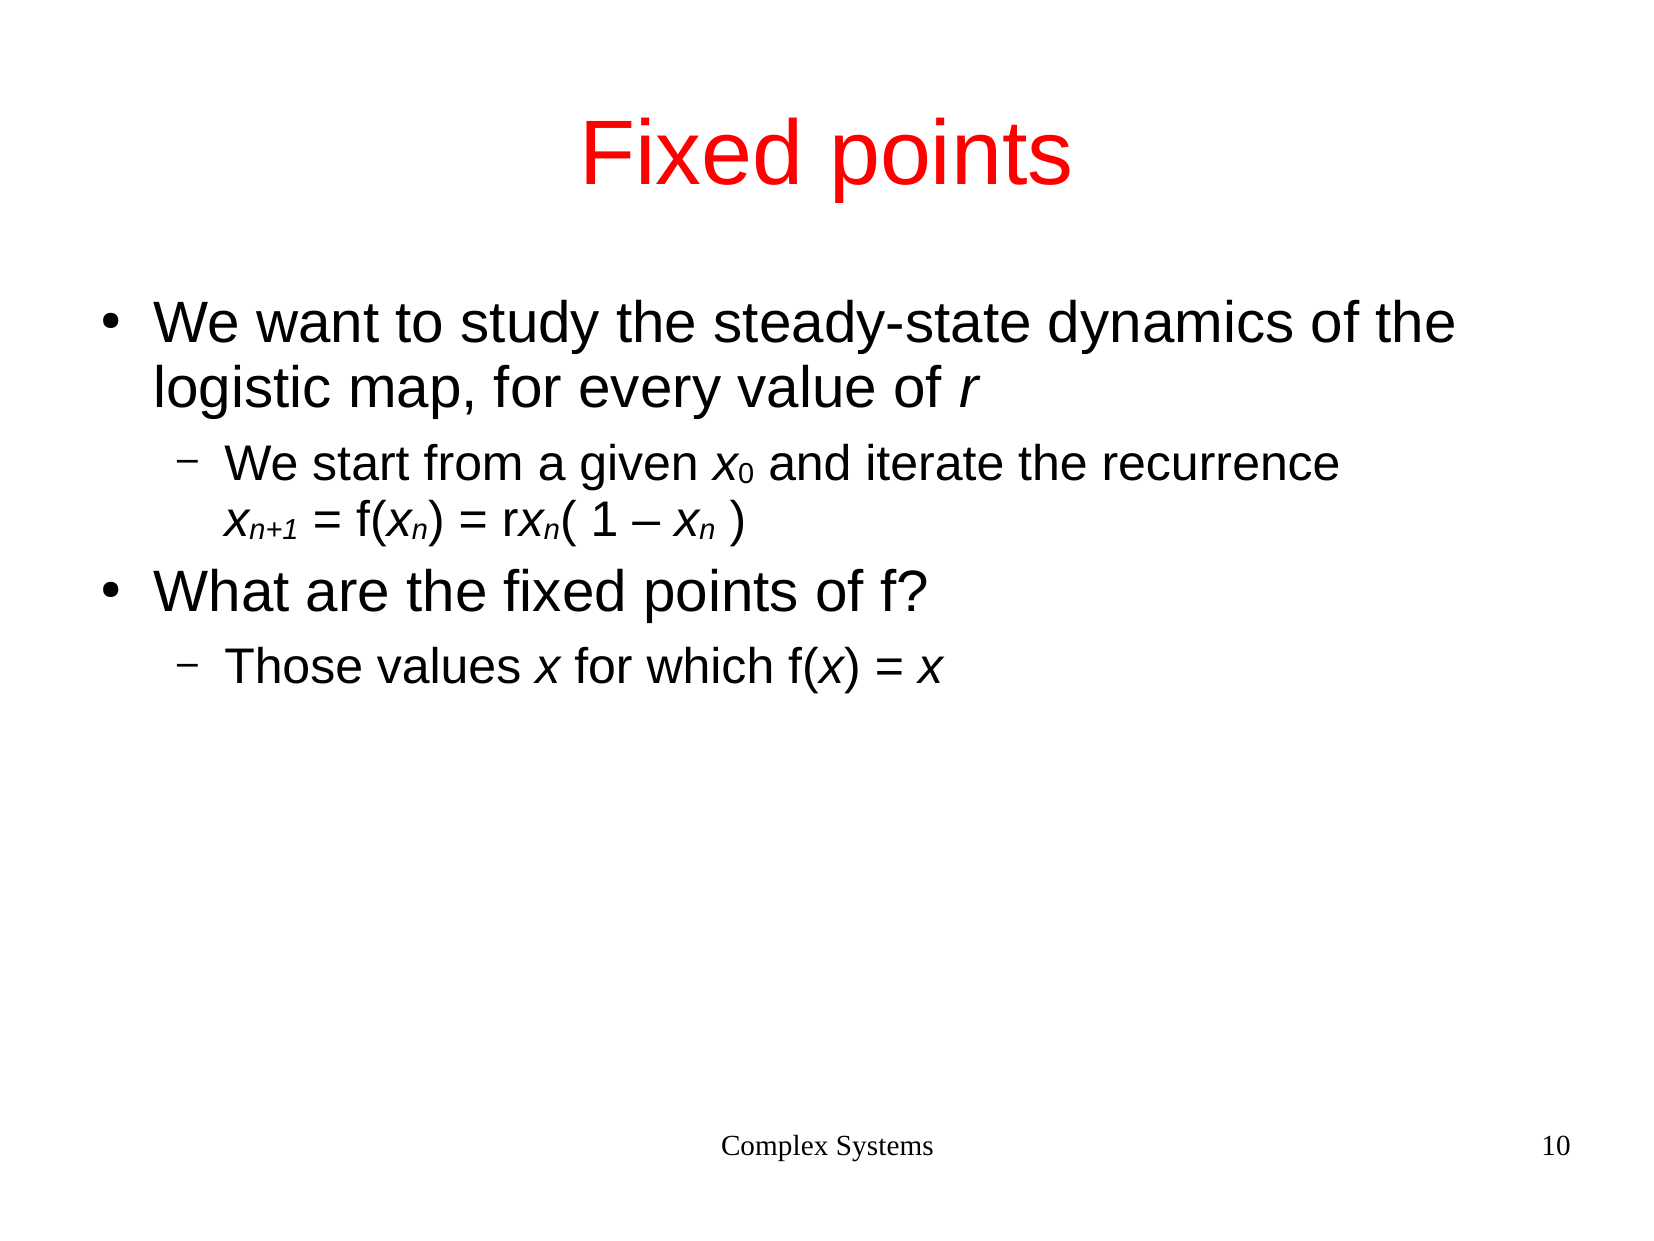

# Fixed points
We want to study the steady-state dynamics of the logistic map, for every value of r
We start from a given x0 and iterate the recurrence
xn+1 = f(xn) = rxn( 1 – xn )
What are the fixed points of f?
Those values x for which f(x) = x
Complex Systems
10